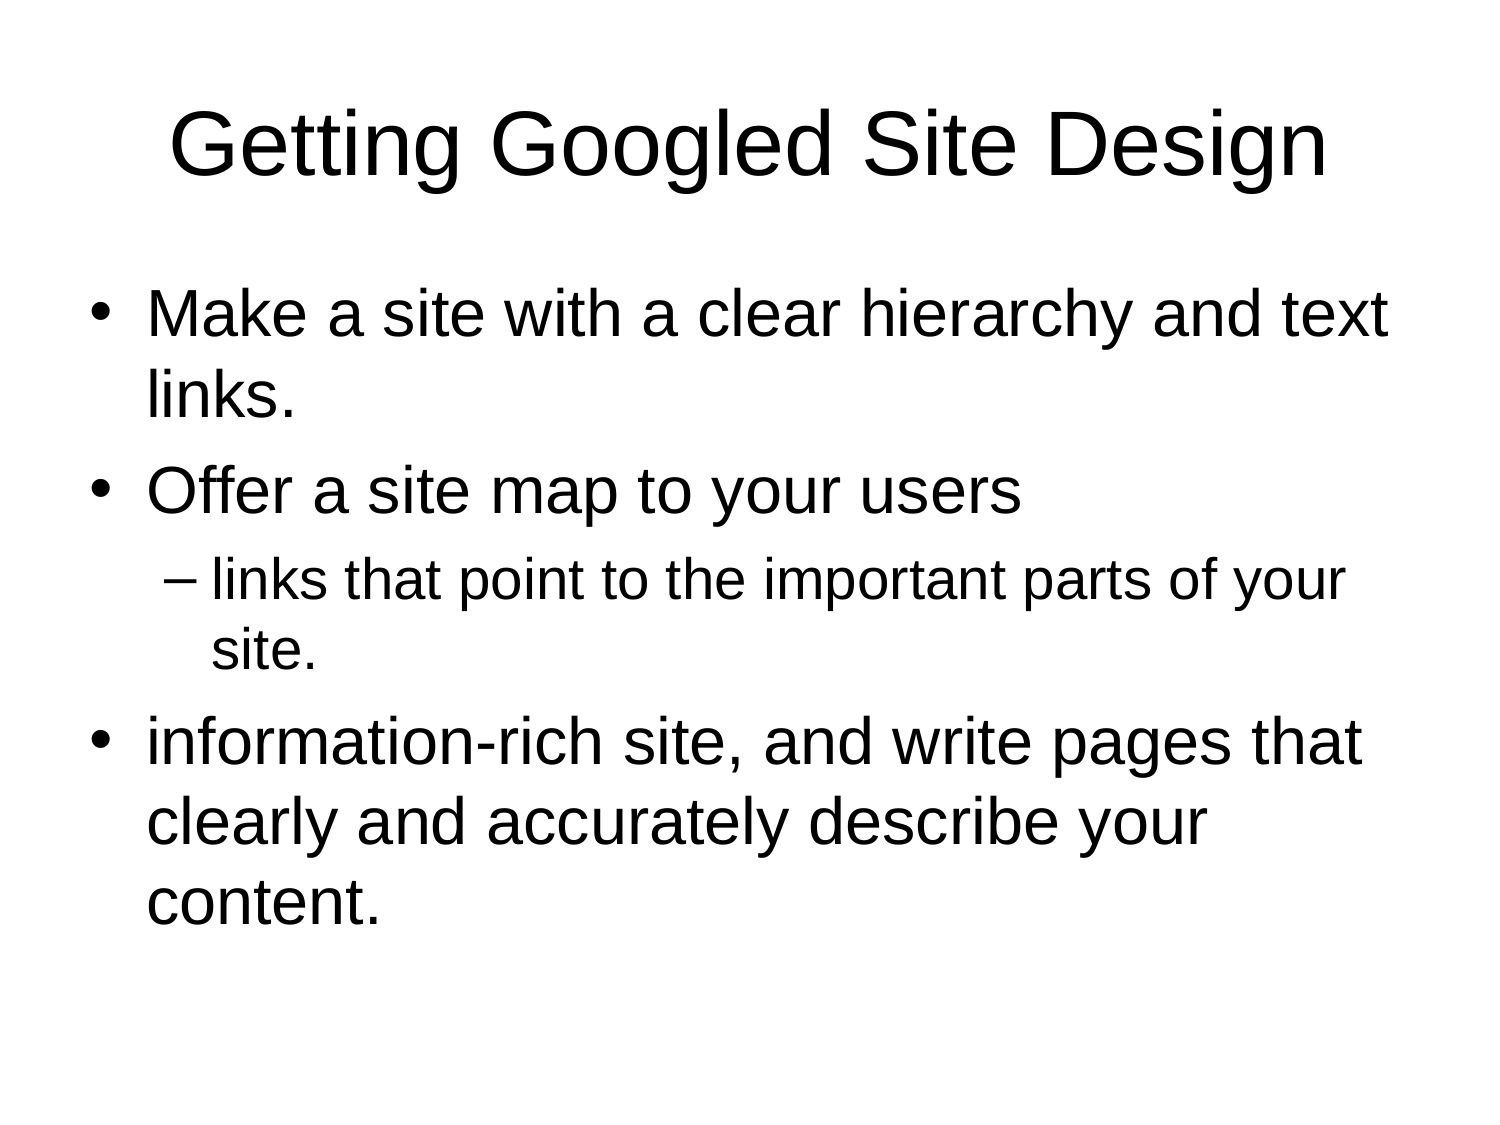

# Getting Googled Site Design
Make a site with a clear hierarchy and text links.
Offer a site map to your users
links that point to the important parts of your site.
information-rich site, and write pages that clearly and accurately describe your content.